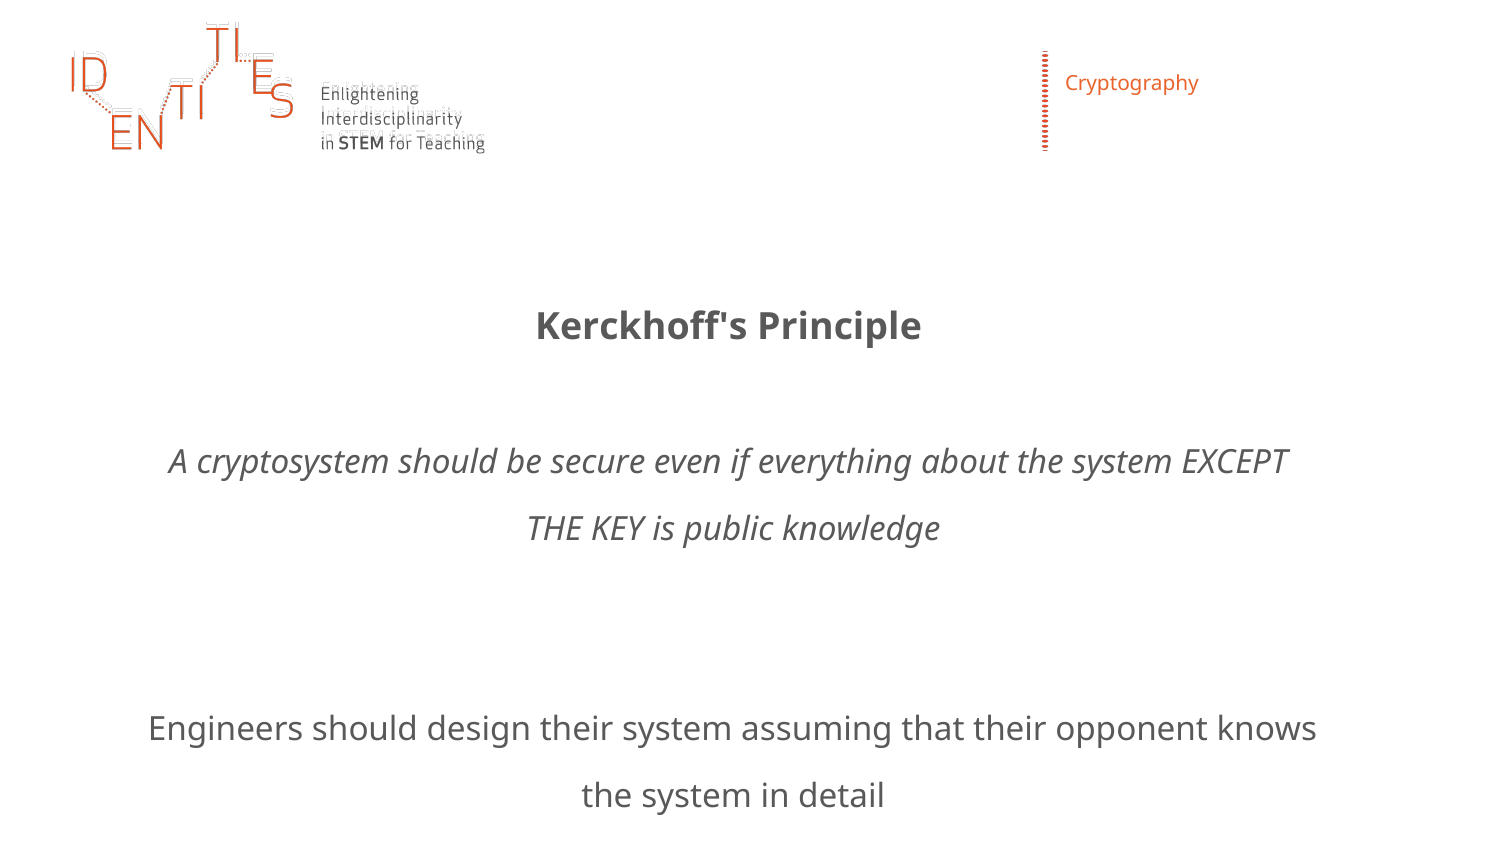

Cryptography
Kerckhoff's Principle
A cryptosystem should be secure even if everything about the system EXCEPT
THE KEY is public knowledge
Engineers should design their system assuming that their opponent knows the system in detail